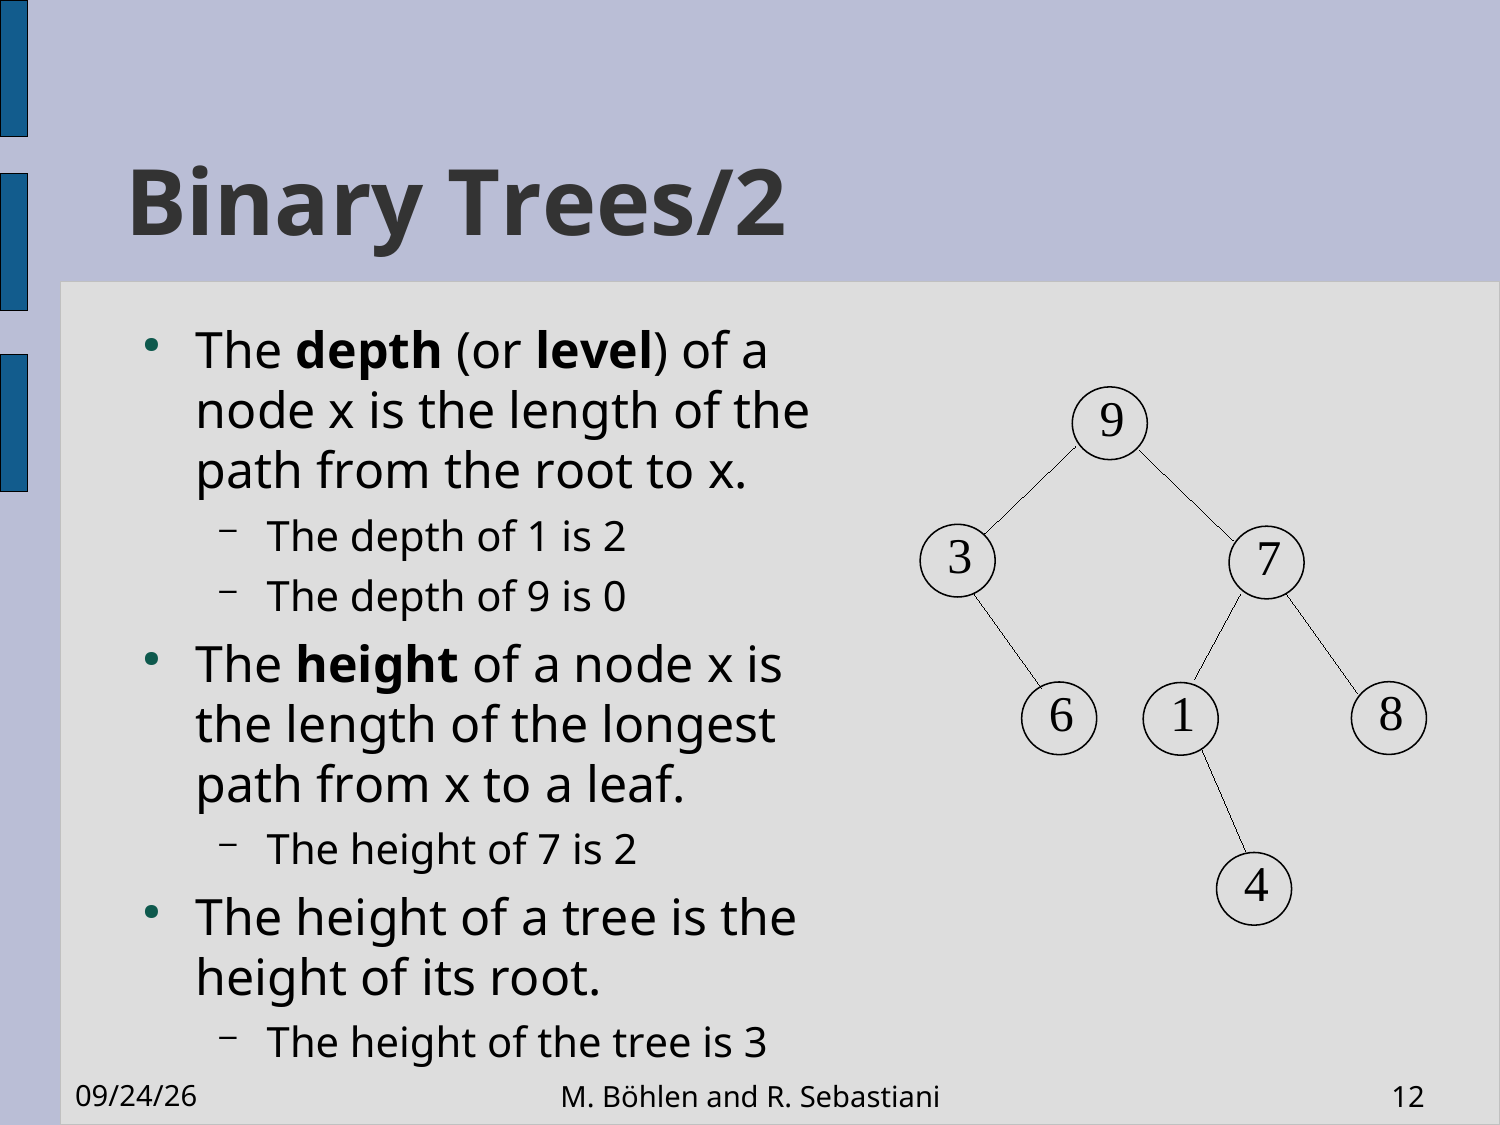

# Binary Trees/2
The depth (or level) of a node x is the length of the path from the root to x.
The depth of 1 is 2
The depth of 9 is 0
The height of a node x is the length of the longest path from x to a leaf.
The height of 7 is 2
The height of a tree is the height of its root.
The height of the tree is 3
9
3
7
8
6
1
4
M. Böhlen and R. Sebastiani
12